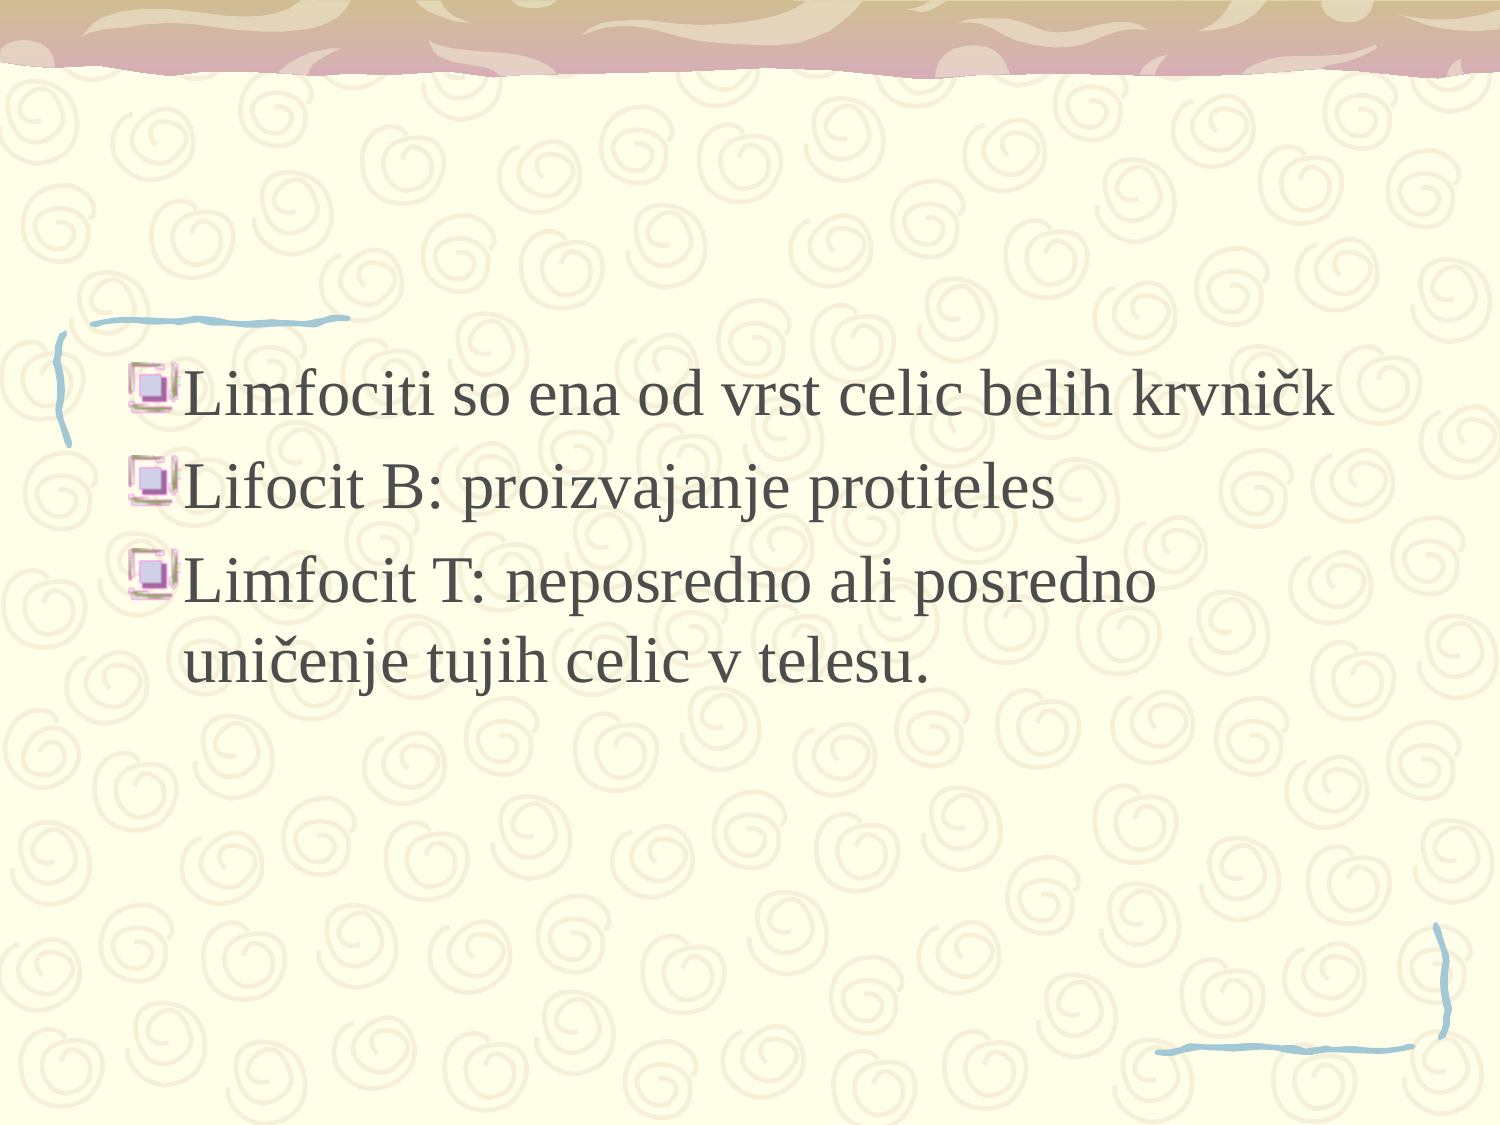

#
Limfociti so ena od vrst celic belih krvničk
Lifocit B: proizvajanje protiteles
Limfocit T: neposredno ali posredno uničenje tujih celic v telesu.